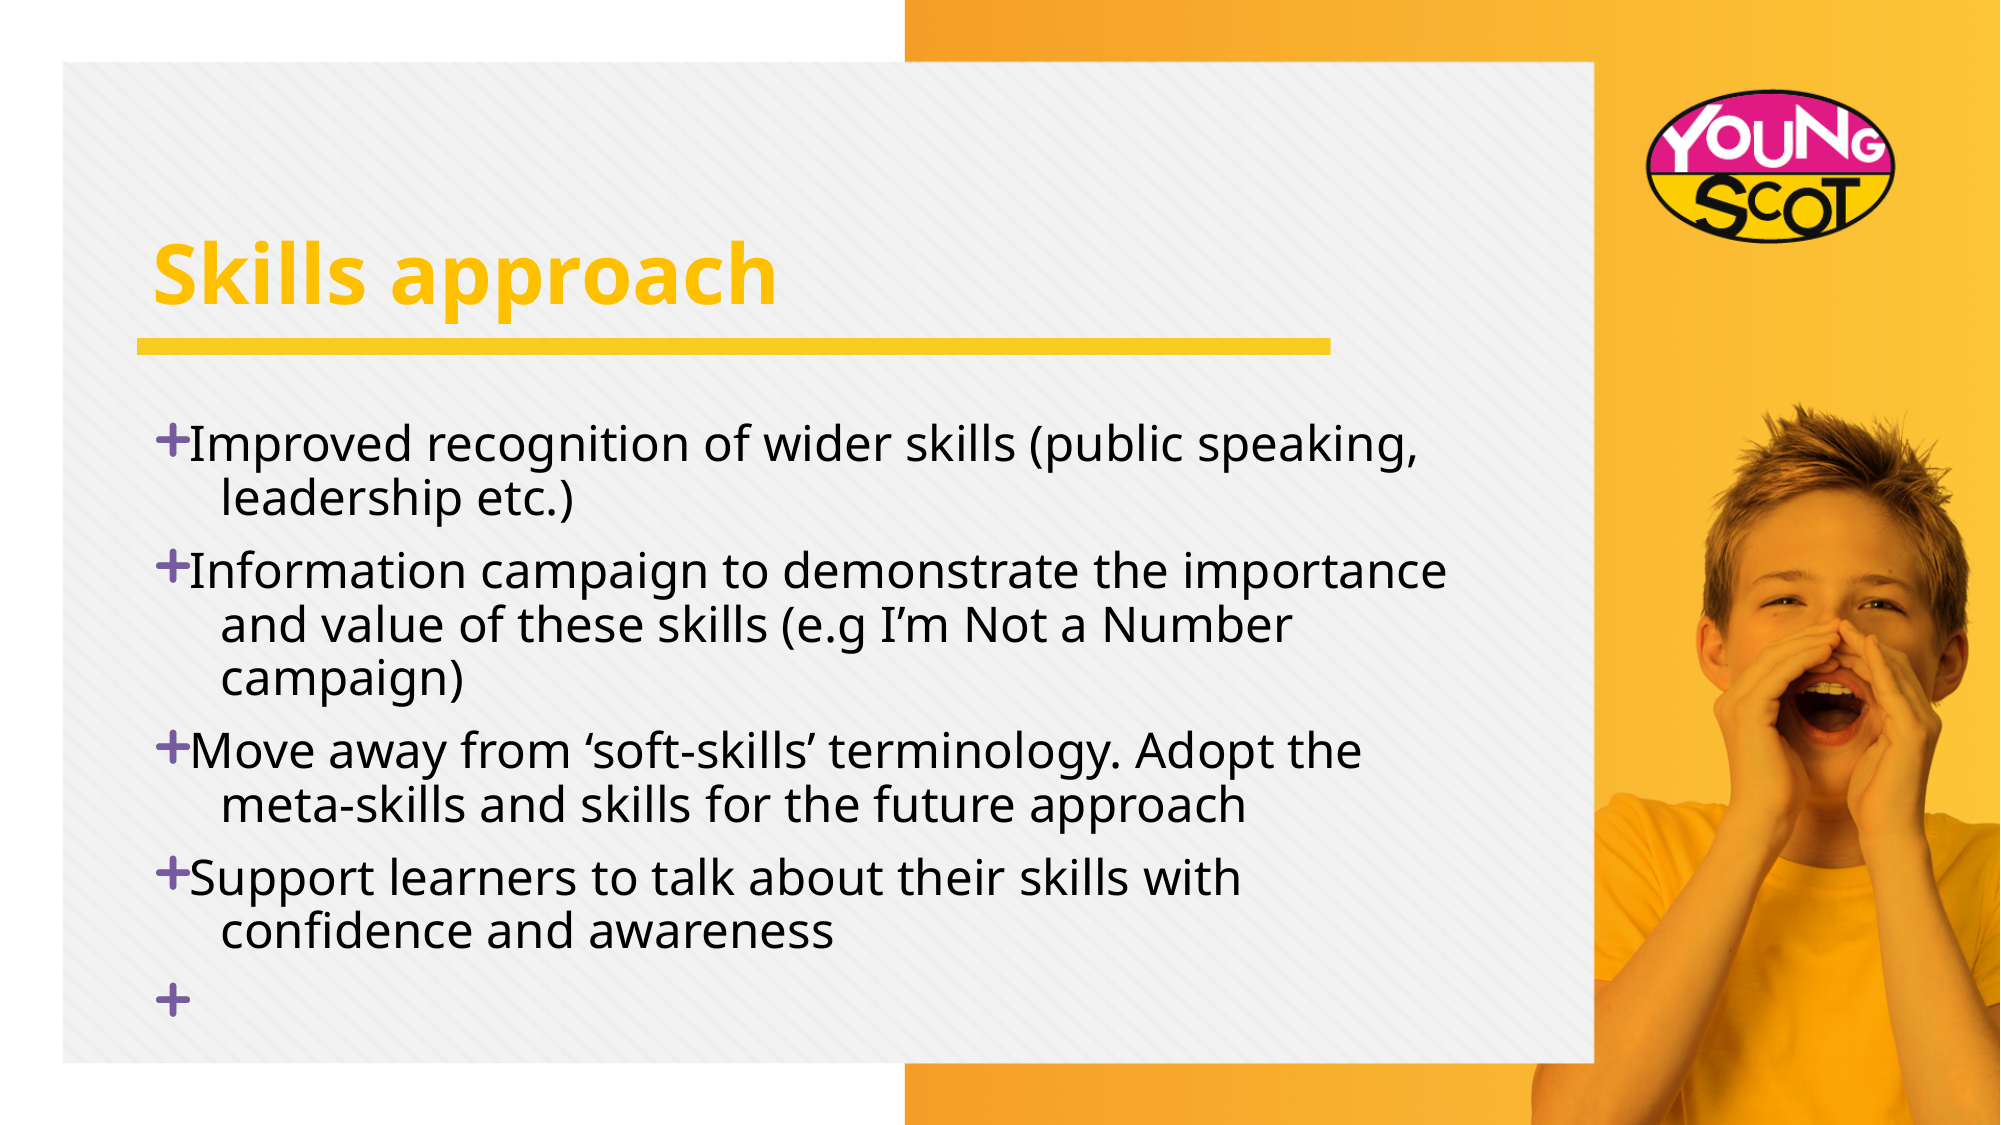

# Skills approach
Improved recognition of wider skills (public speaking, leadership etc.)
Information campaign to demonstrate the importance and value of these skills (e.g I’m Not a Number campaign)
Move away from ‘soft-skills’ terminology. Adopt the meta-skills and skills for the future approach
Support learners to talk about their skills with confidence and awareness